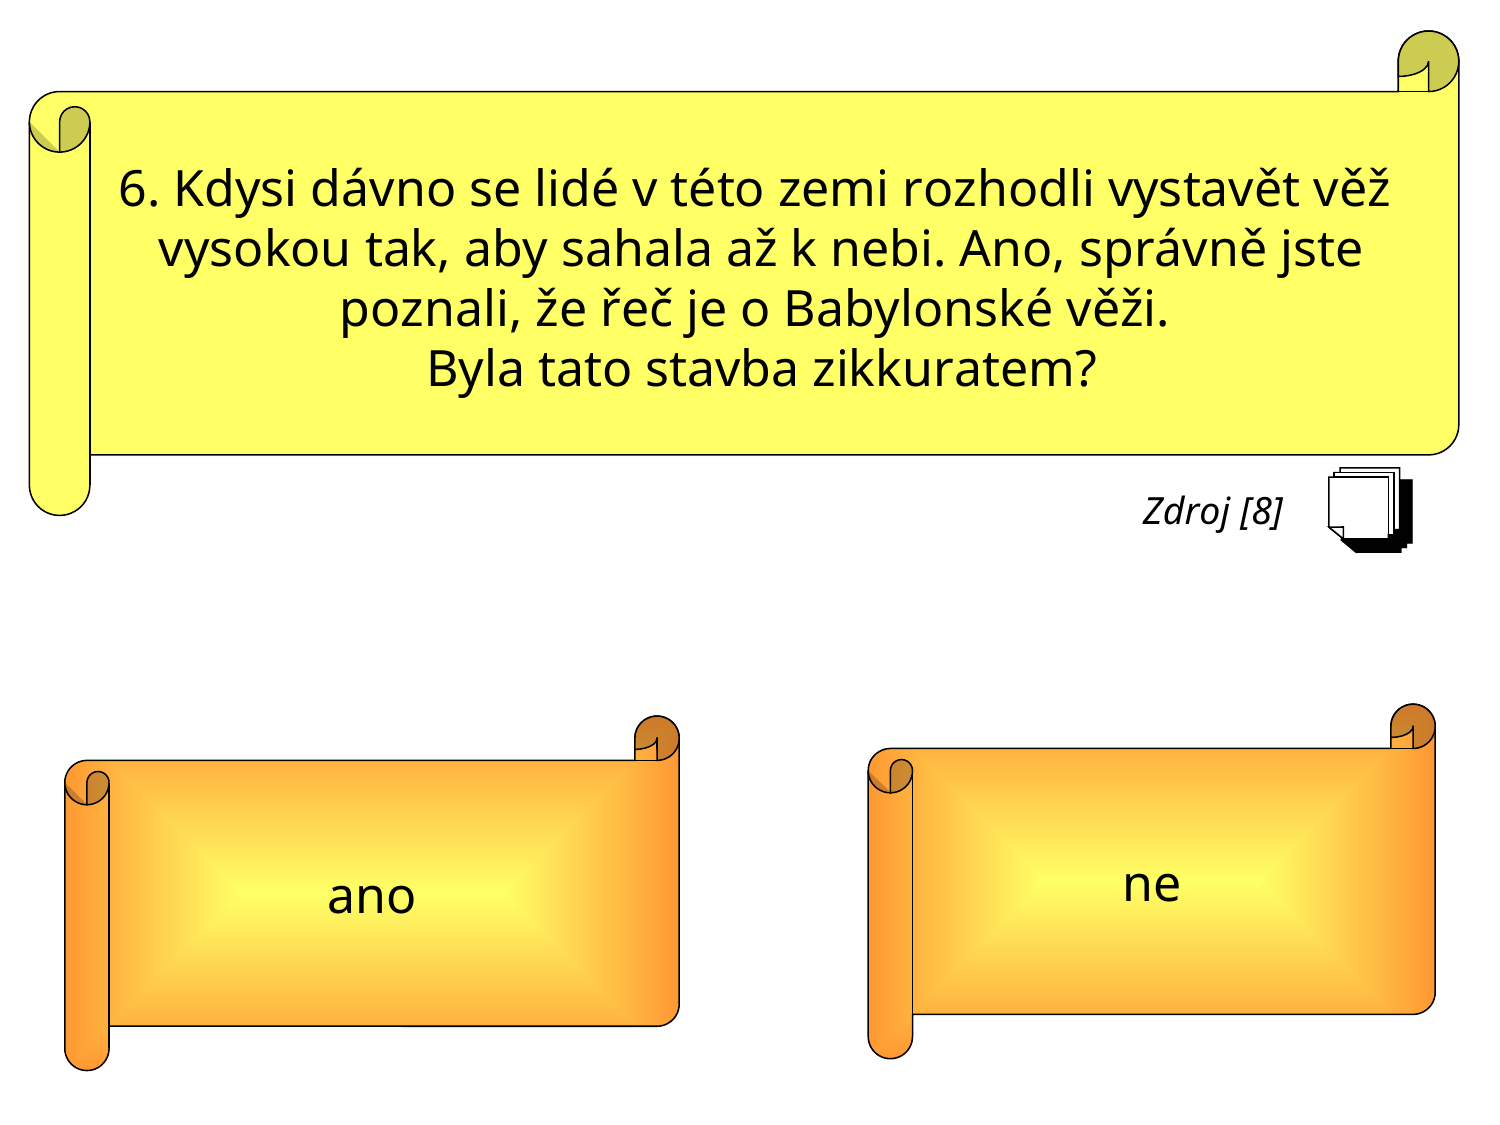

6. Kdysi dávno se lidé v této zemi rozhodli vystavět věž
vysokou tak, aby sahala až k nebi. Ano, správně jste poznali, že řeč je o Babylonské věži.
Byla tato stavba zikkuratem?
Zdroj [8]
ne
ano